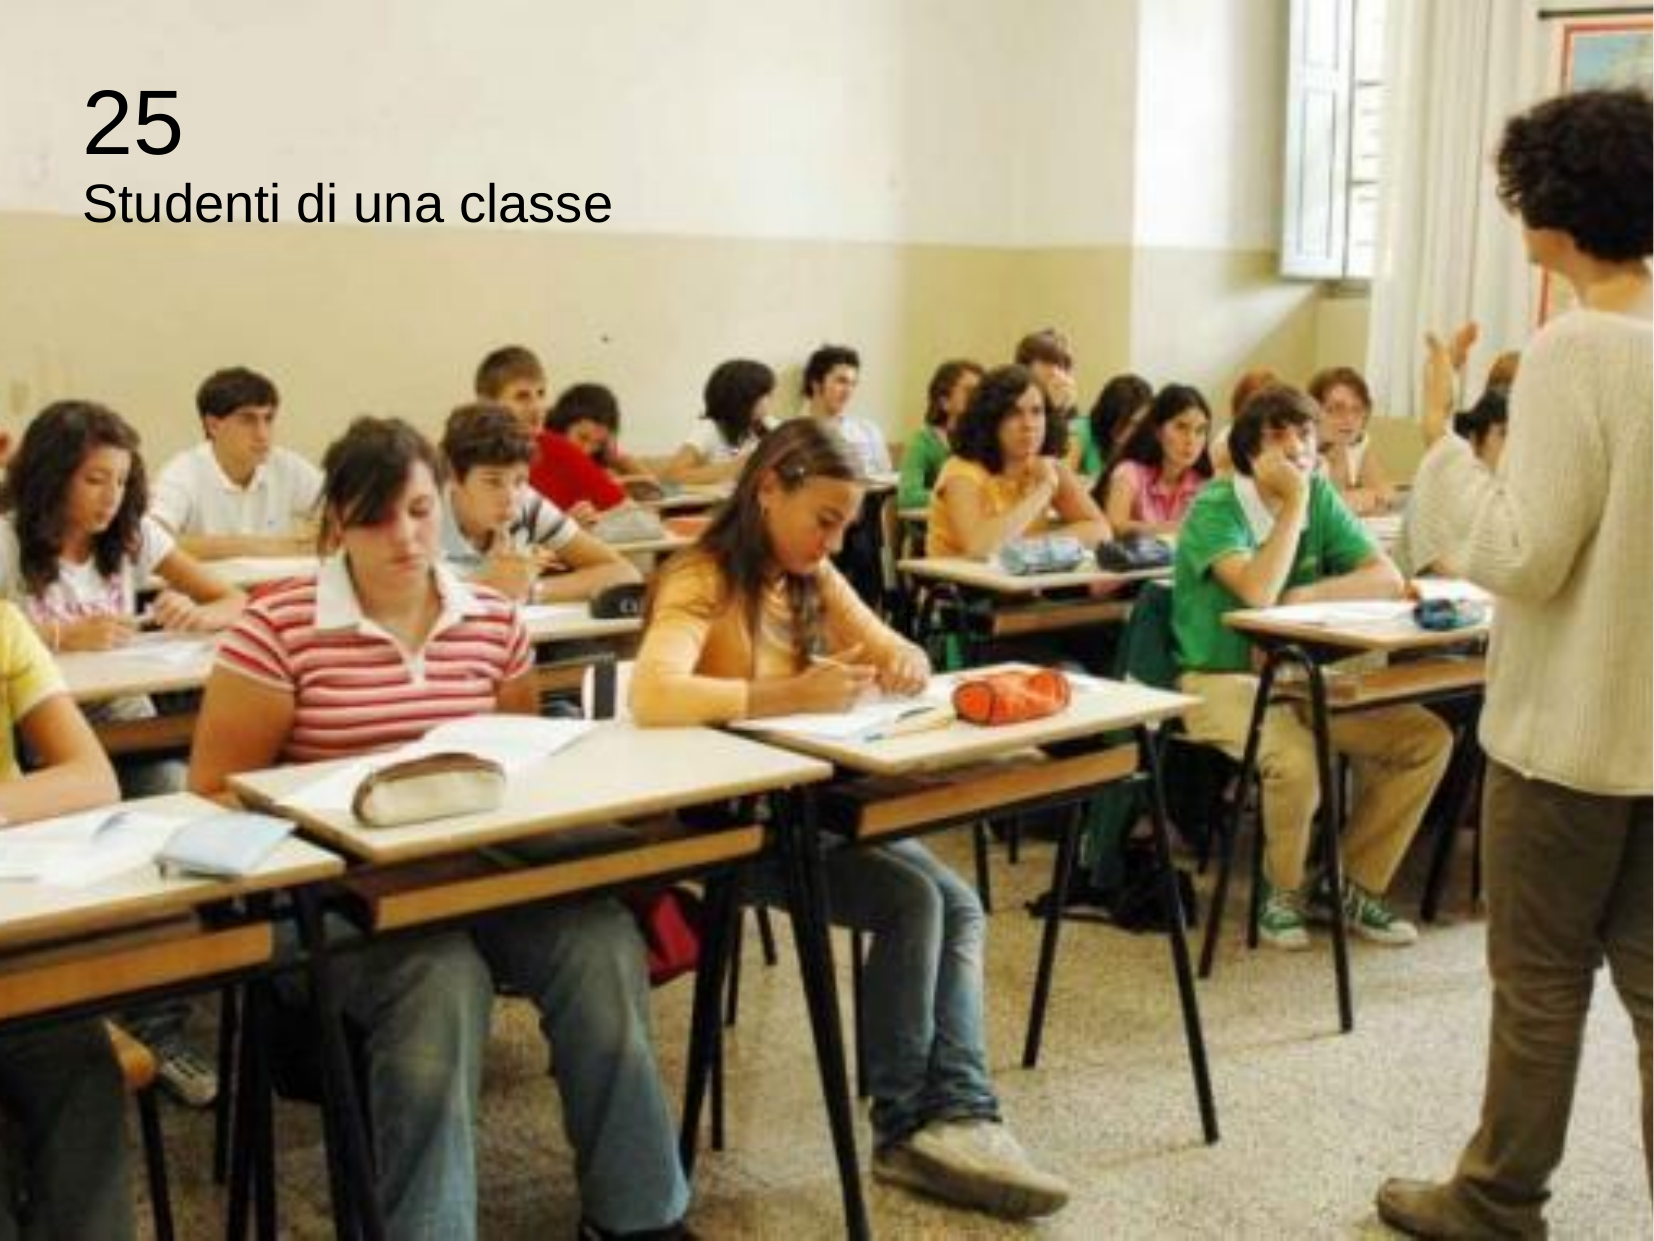

f
# 25 Studenti di una classe